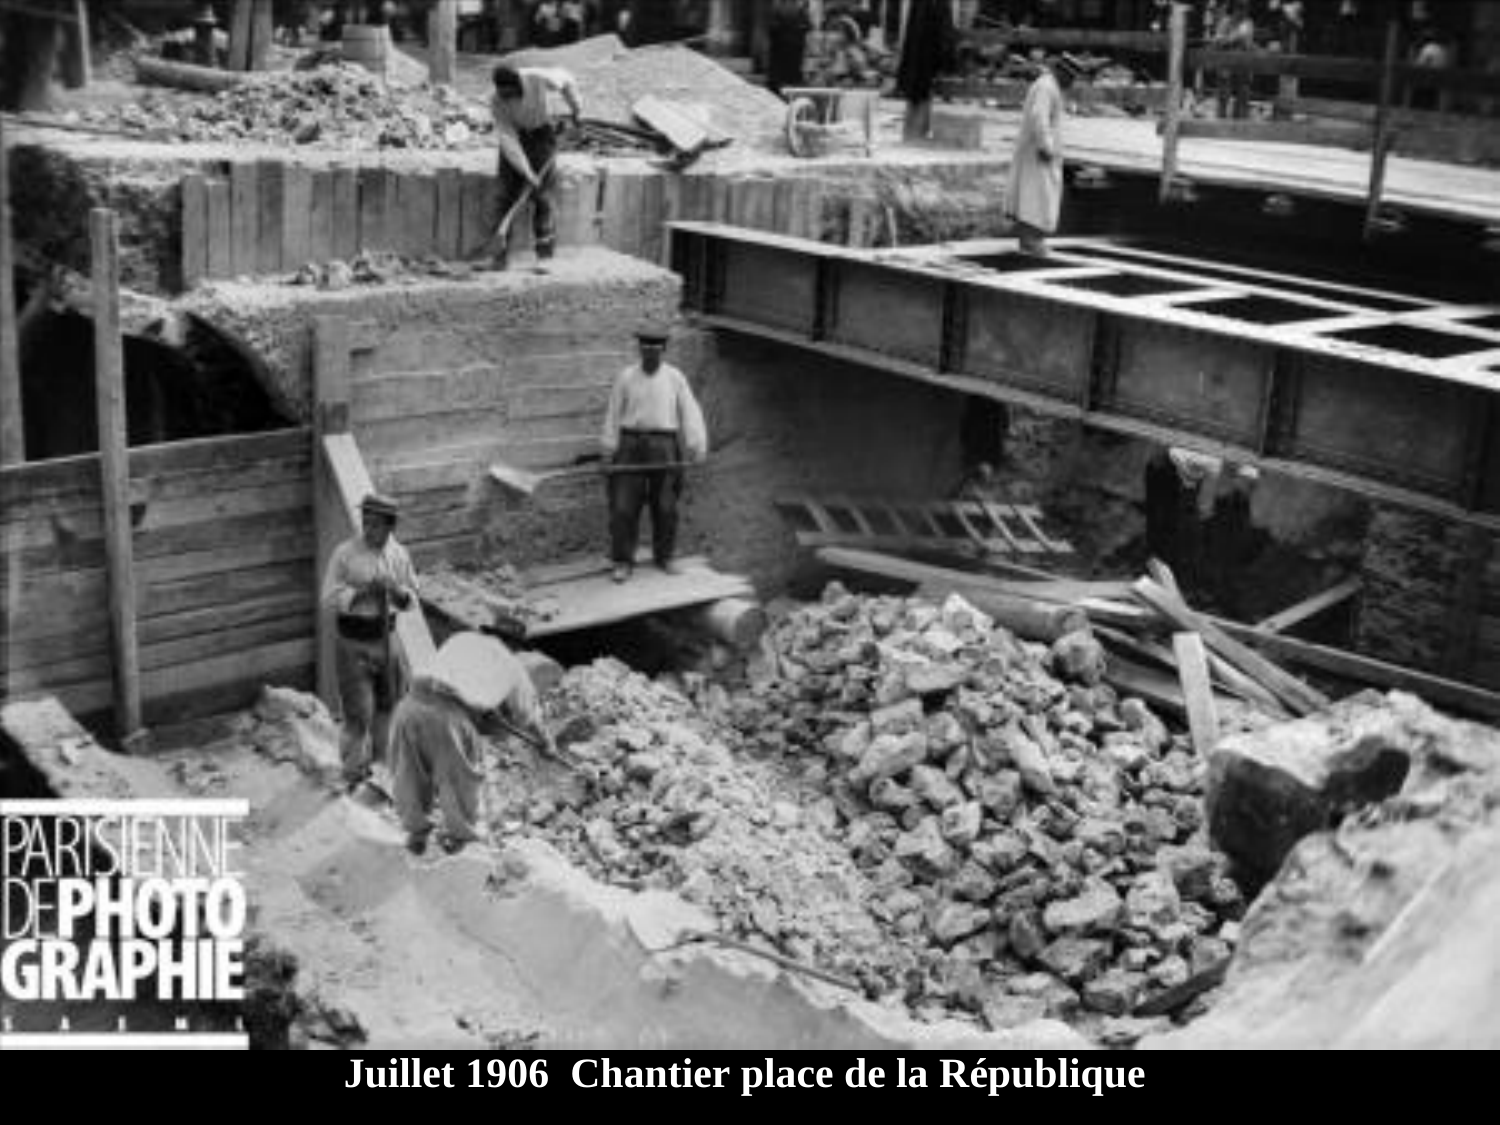

Juillet 1906 Chantier place de la République